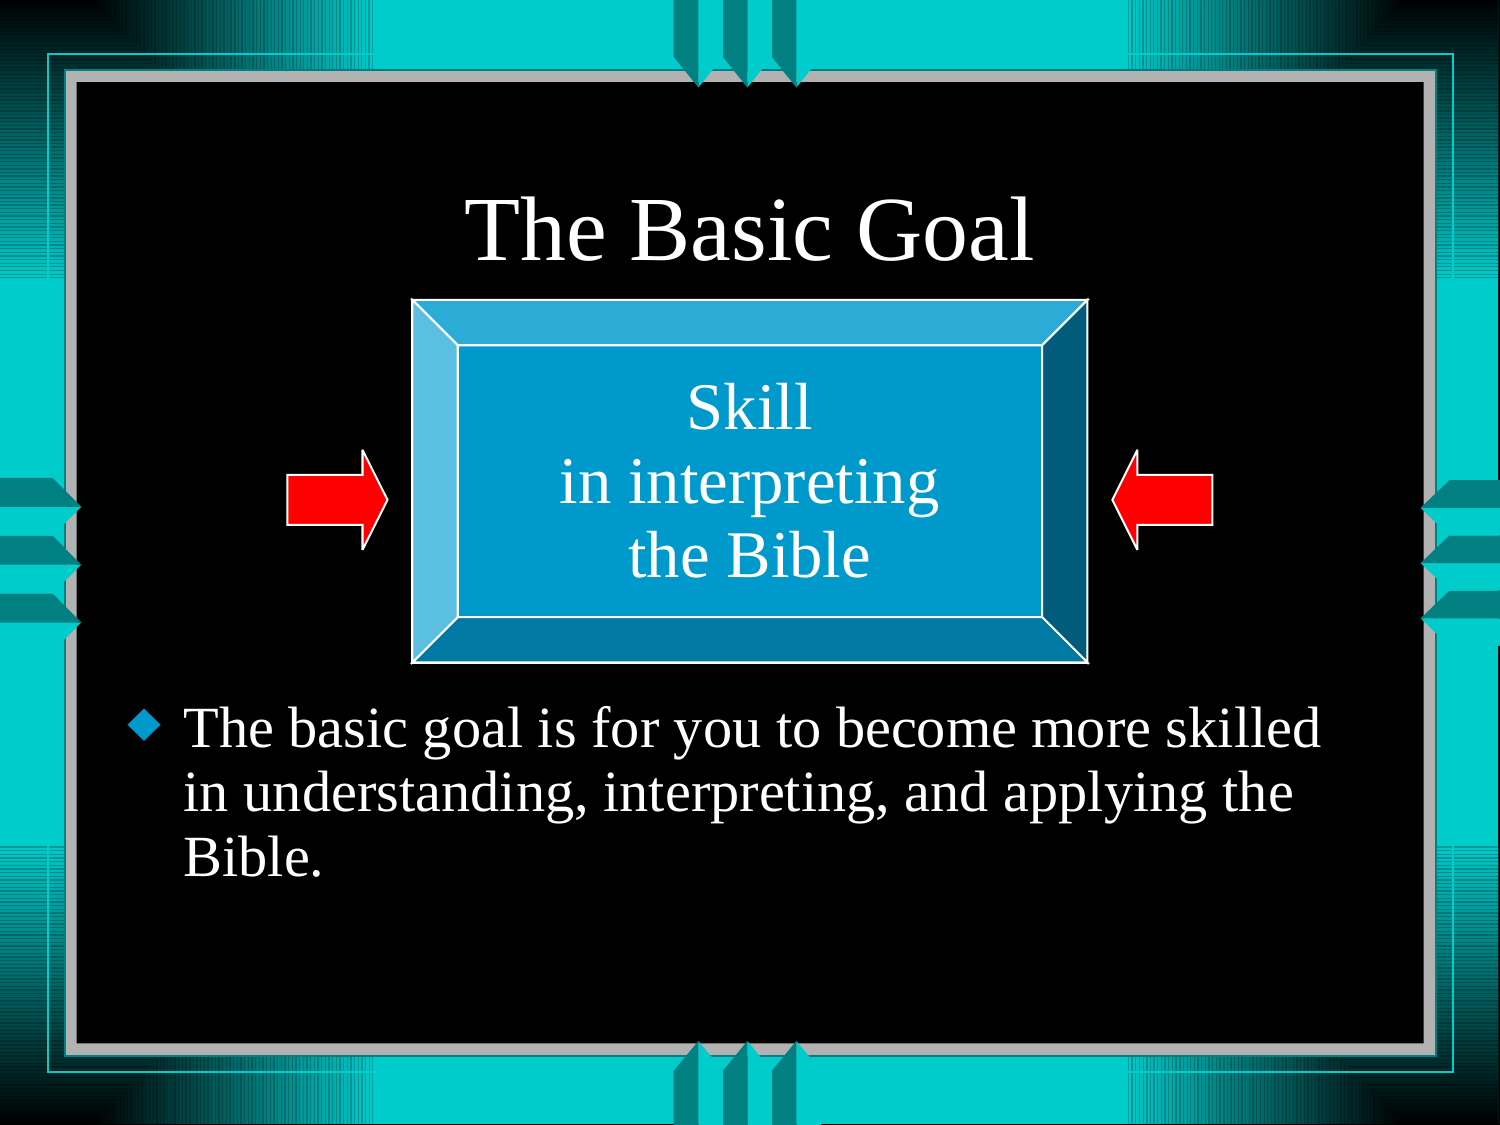

# The Basic Goal
Skill
in interpreting
the Bible
The basic goal is for you to become more skilled in understanding, interpreting, and applying the Bible.